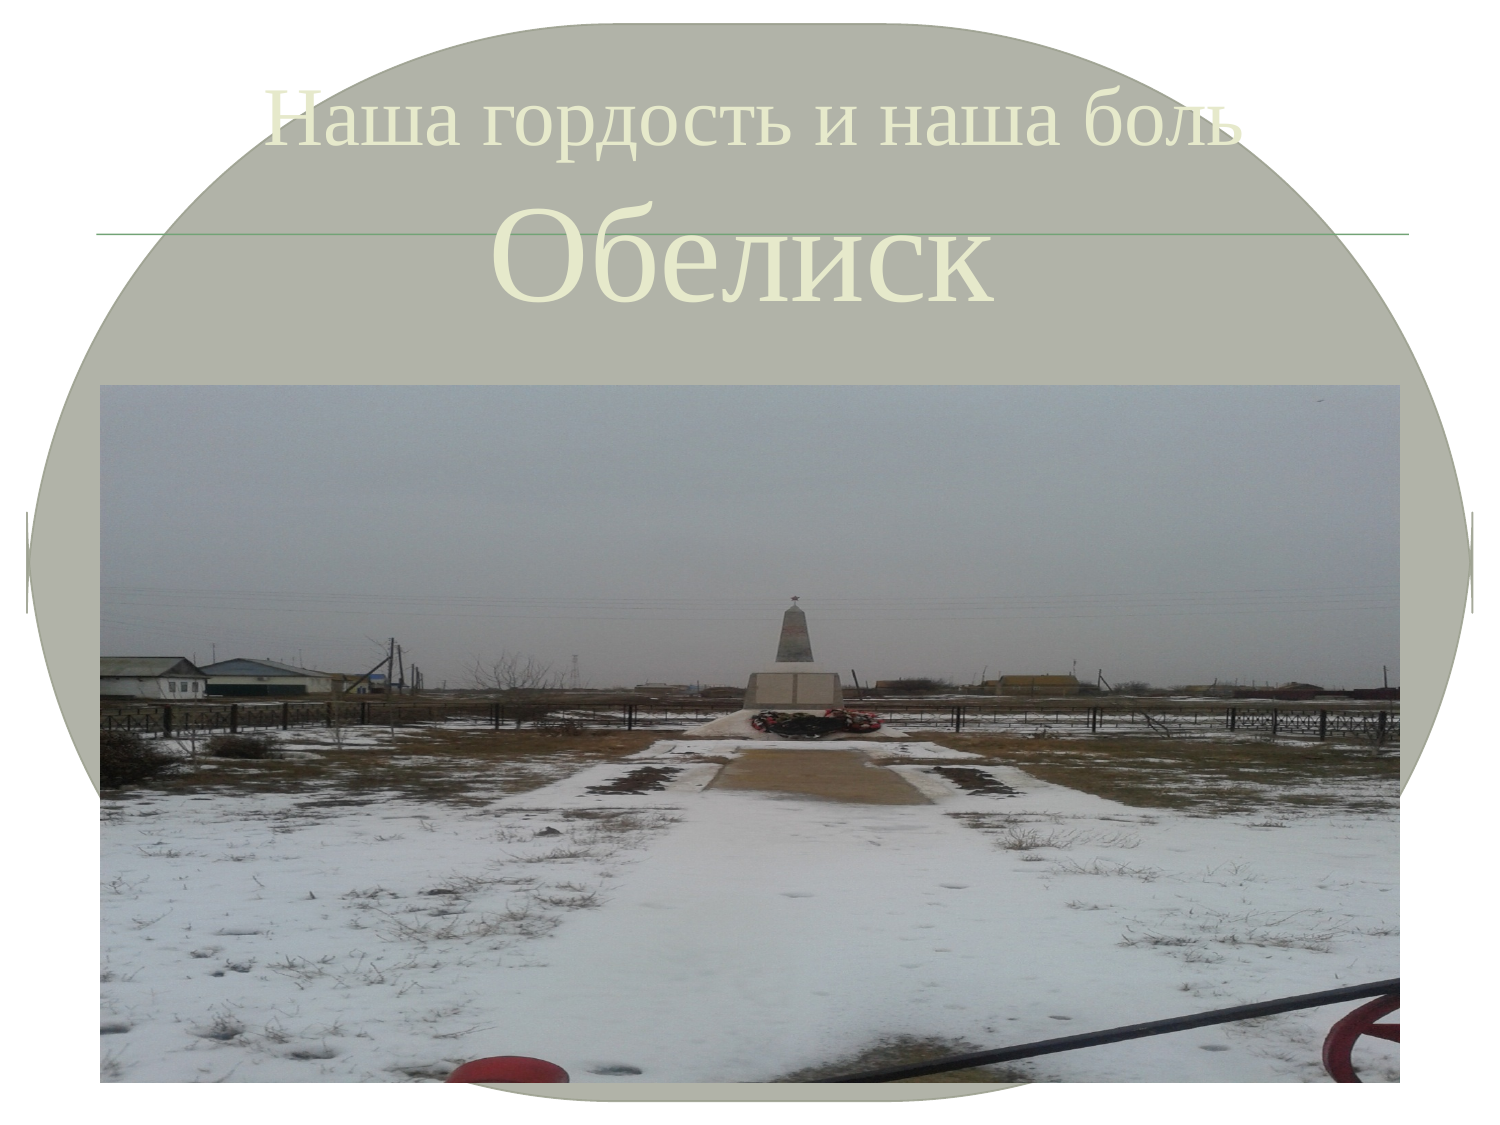

# Наша гордость и наша боль Обелиск